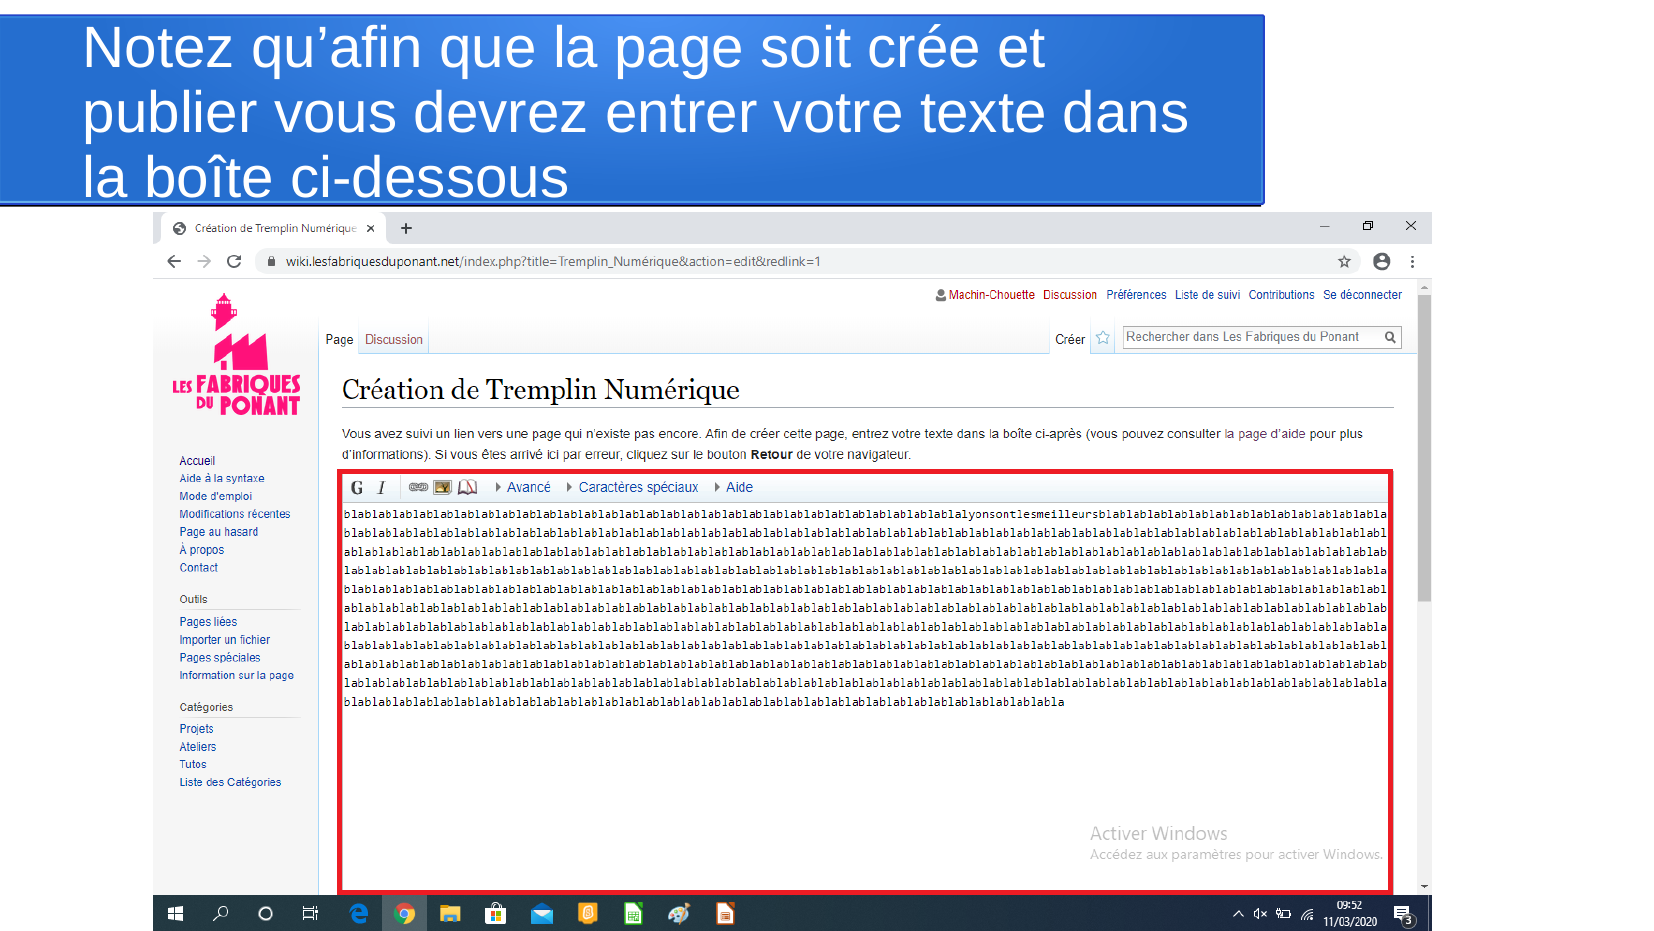

# Notez qu’afin que la page soit crée et publier vous devrez entrer votre texte dans la boîte ci-dessous